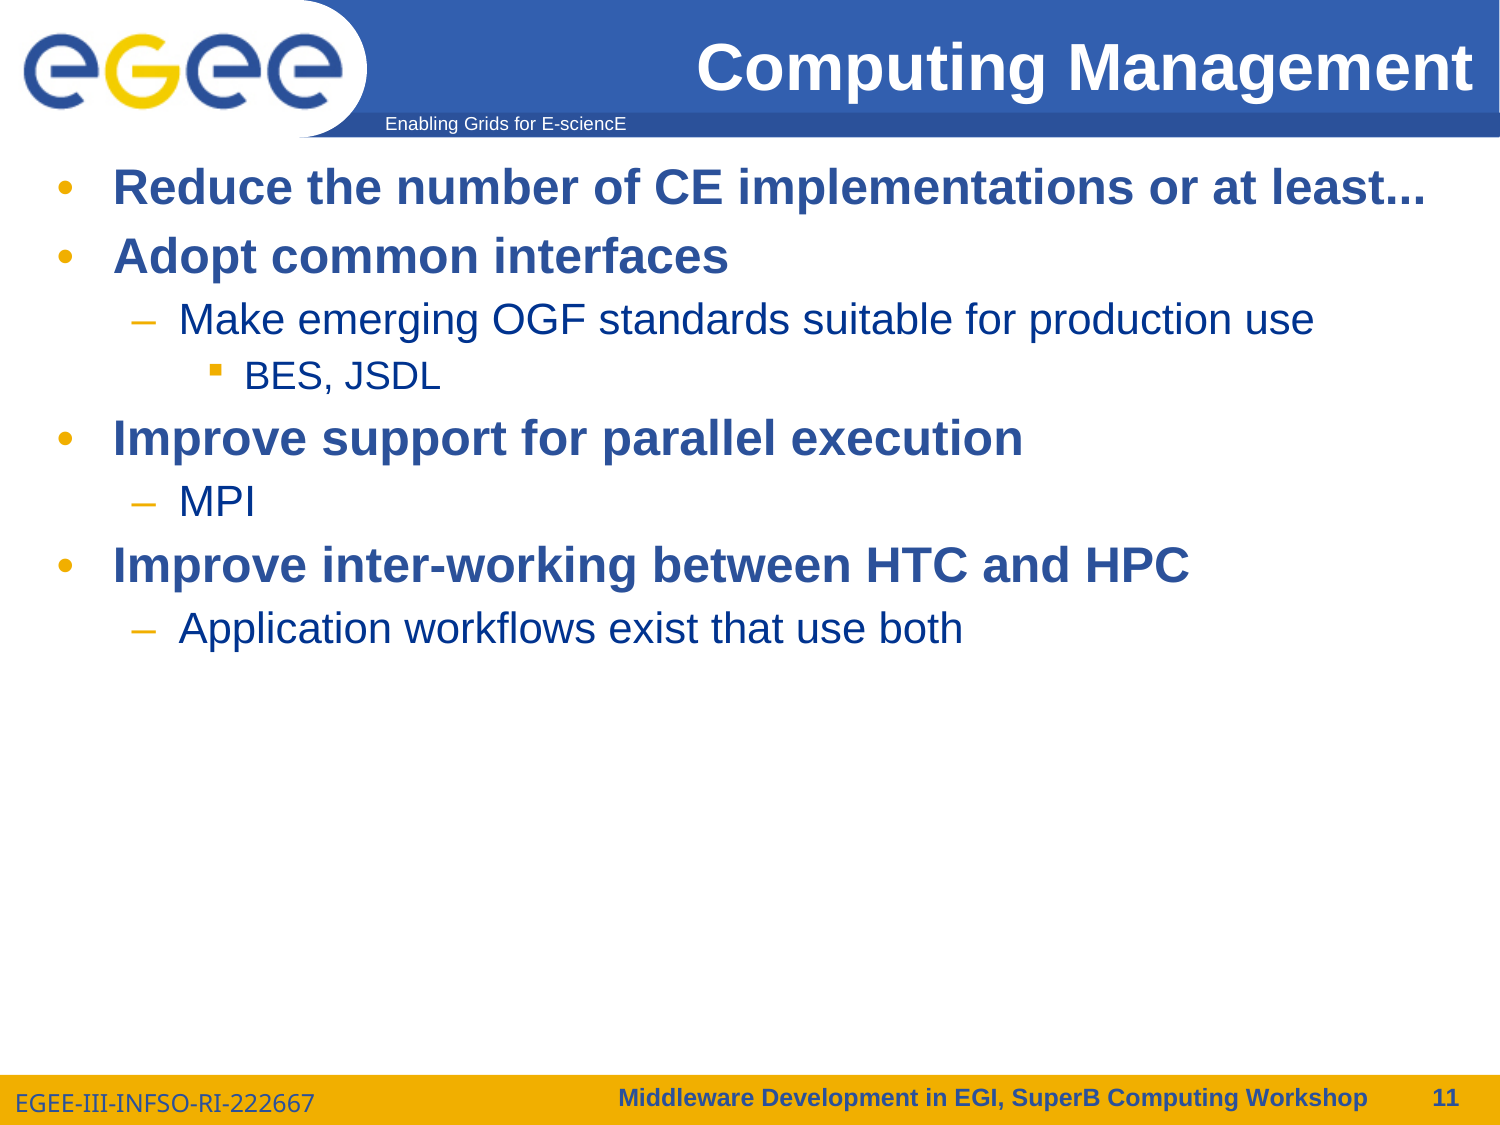

# Computing Management
Reduce the number of CE implementations or at least...
Adopt common interfaces
Make emerging OGF standards suitable for production use
BES, JSDL
Improve support for parallel execution
MPI
Improve inter-working between HTC and HPC
Application workflows exist that use both
Middleware Development in EGI, SuperB Computing Workshop
11